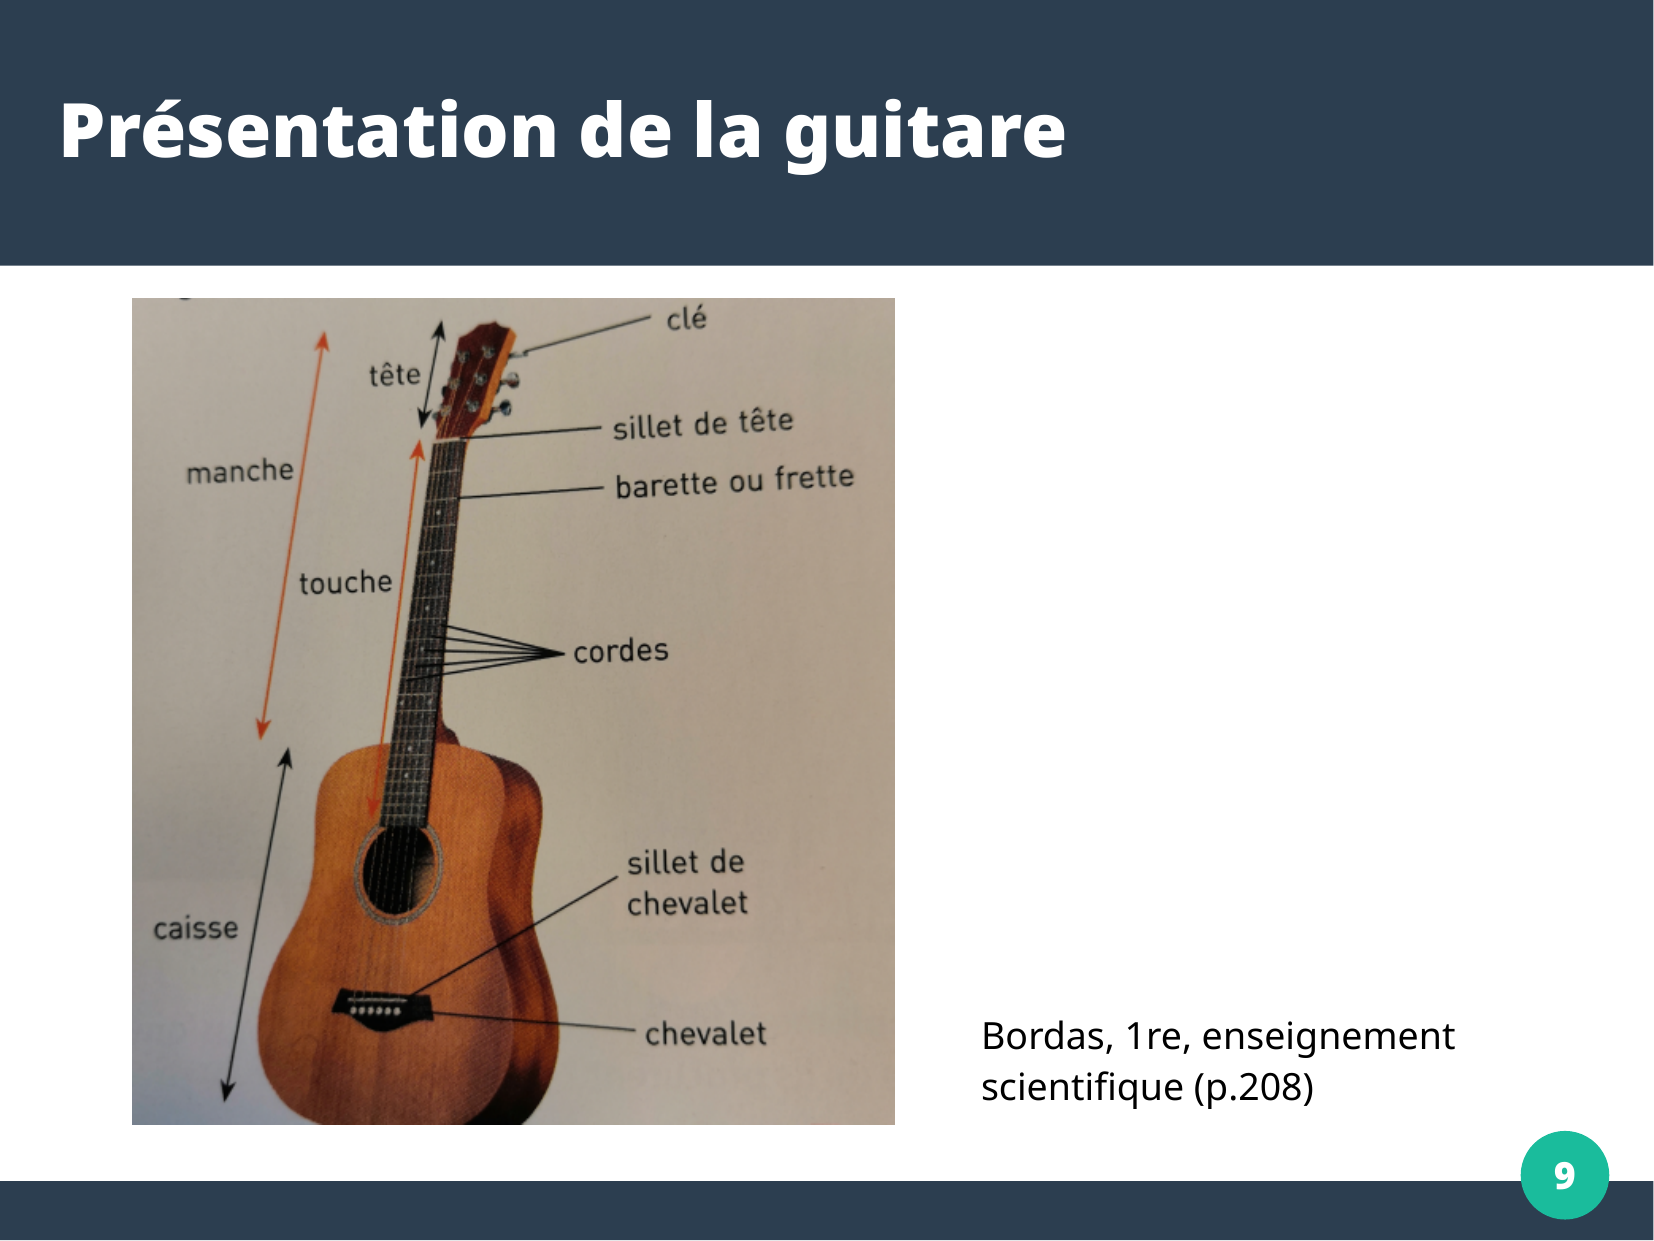

# Présentation de la guitare
Bordas, 1re, enseignement scientifique (p.208)
9